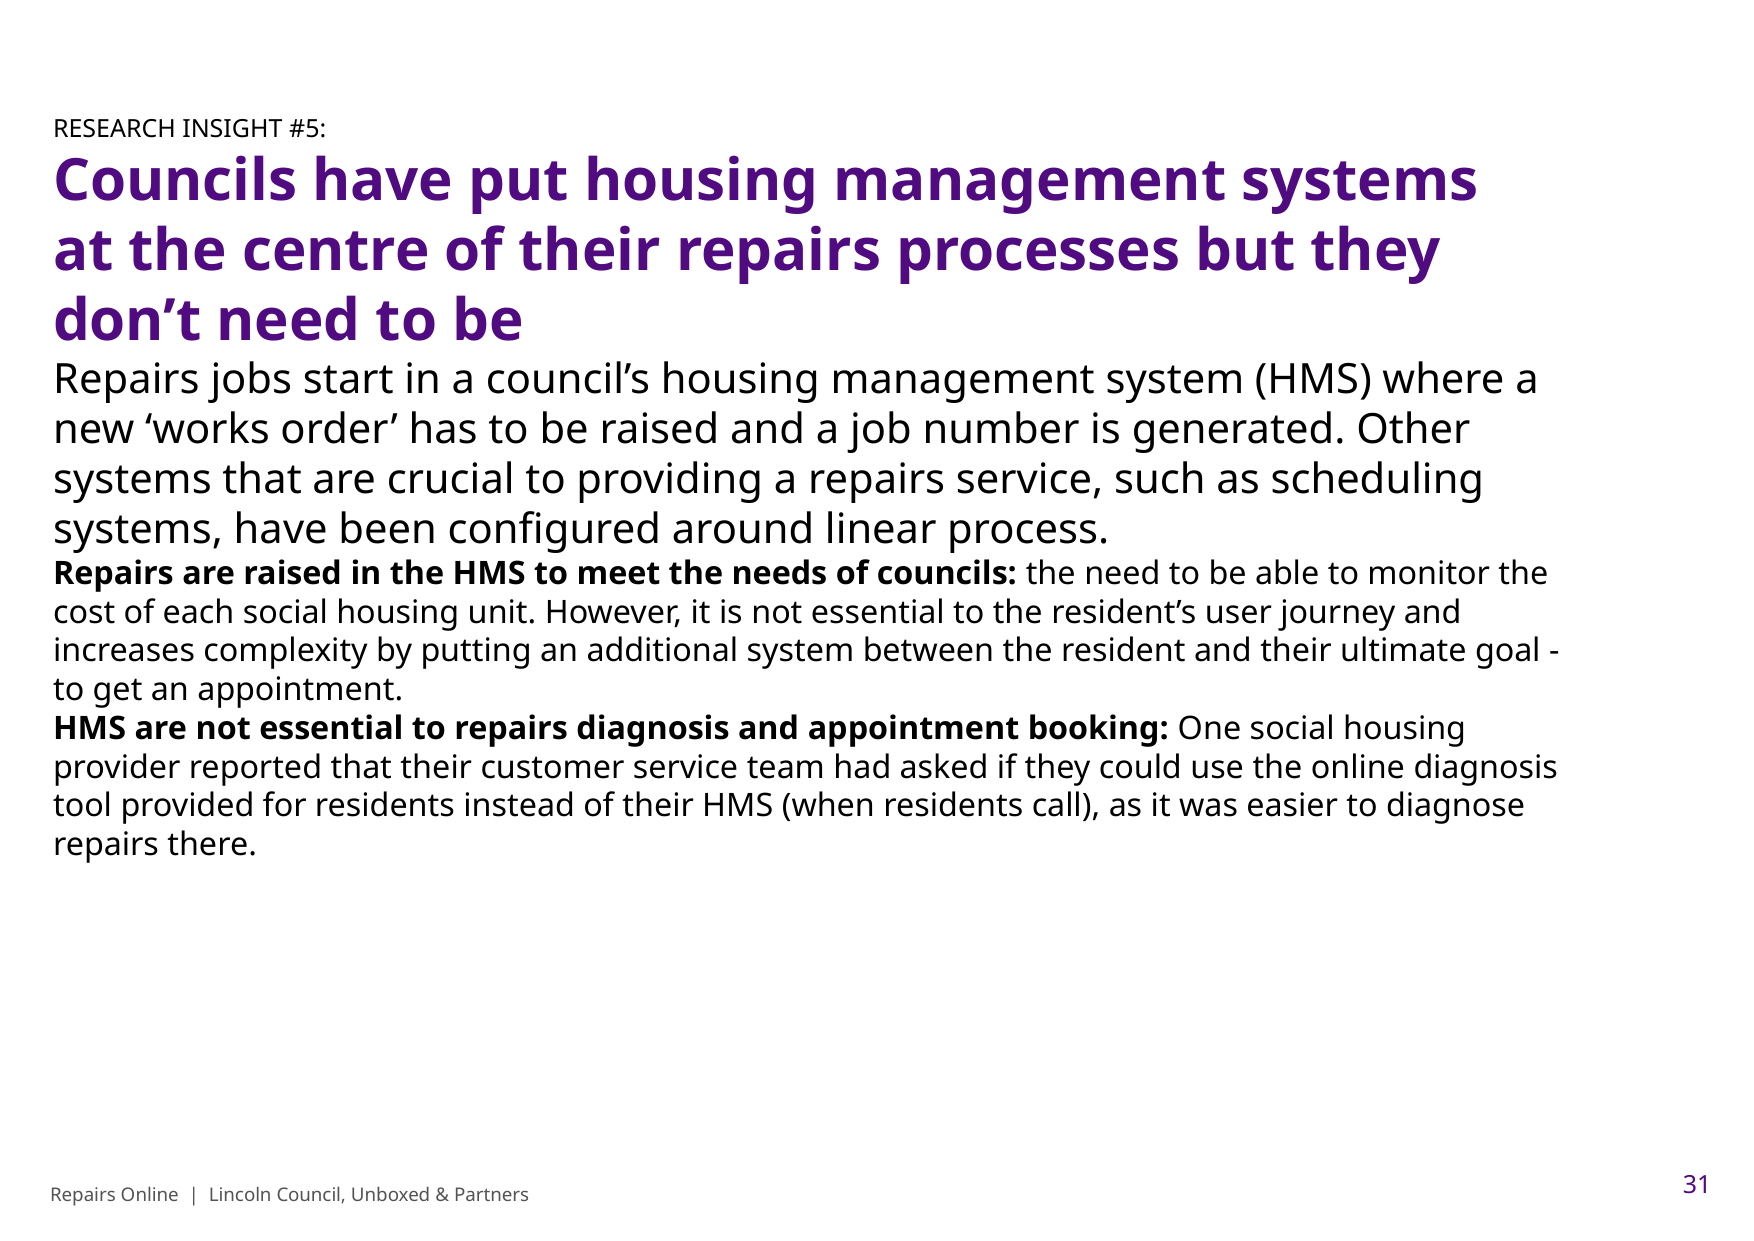

# RESEARCH INSIGHT #5: Councils have put housing management systems at the centre of their repairs processes but they don’t need to be Repairs jobs start in a council’s housing management system (HMS) where a new ‘works order’ has to be raised and a job number is generated. Other systems that are crucial to providing a repairs service, such as scheduling systems, have been configured around linear process. Repairs are raised in the HMS to meet the needs of councils: the need to be able to monitor the cost of each social housing unit. However, it is not essential to the resident’s user journey and increases complexity by putting an additional system between the resident and their ultimate goal - to get an appointment. HMS are not essential to repairs diagnosis and appointment booking: One social housing provider reported that their customer service team had asked if they could use the online diagnosis tool provided for residents instead of their HMS (when residents call), as it was easier to diagnose repairs there.